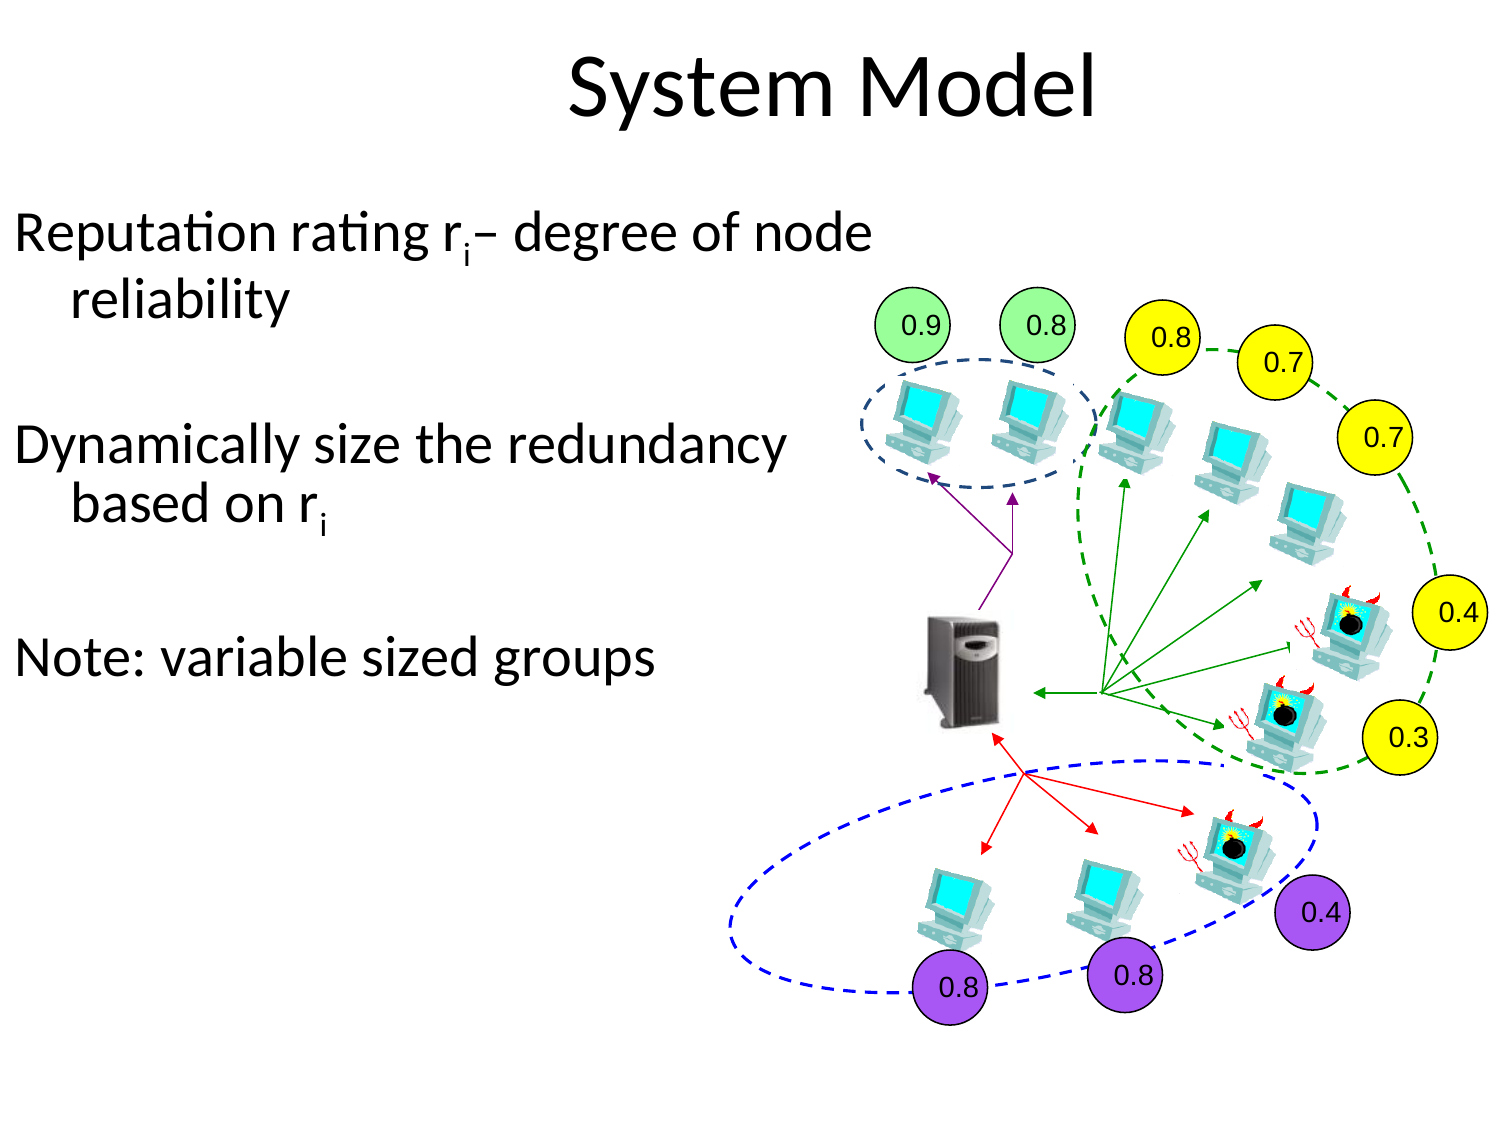

System Model
Reputation rating ri– degree of node reliability
Dynamically size the redundancy based on ri
Note: variable sized groups
0.9
0.8
0.8
0.7
0.7
0.4
0.3
0.4
0.8
0.8